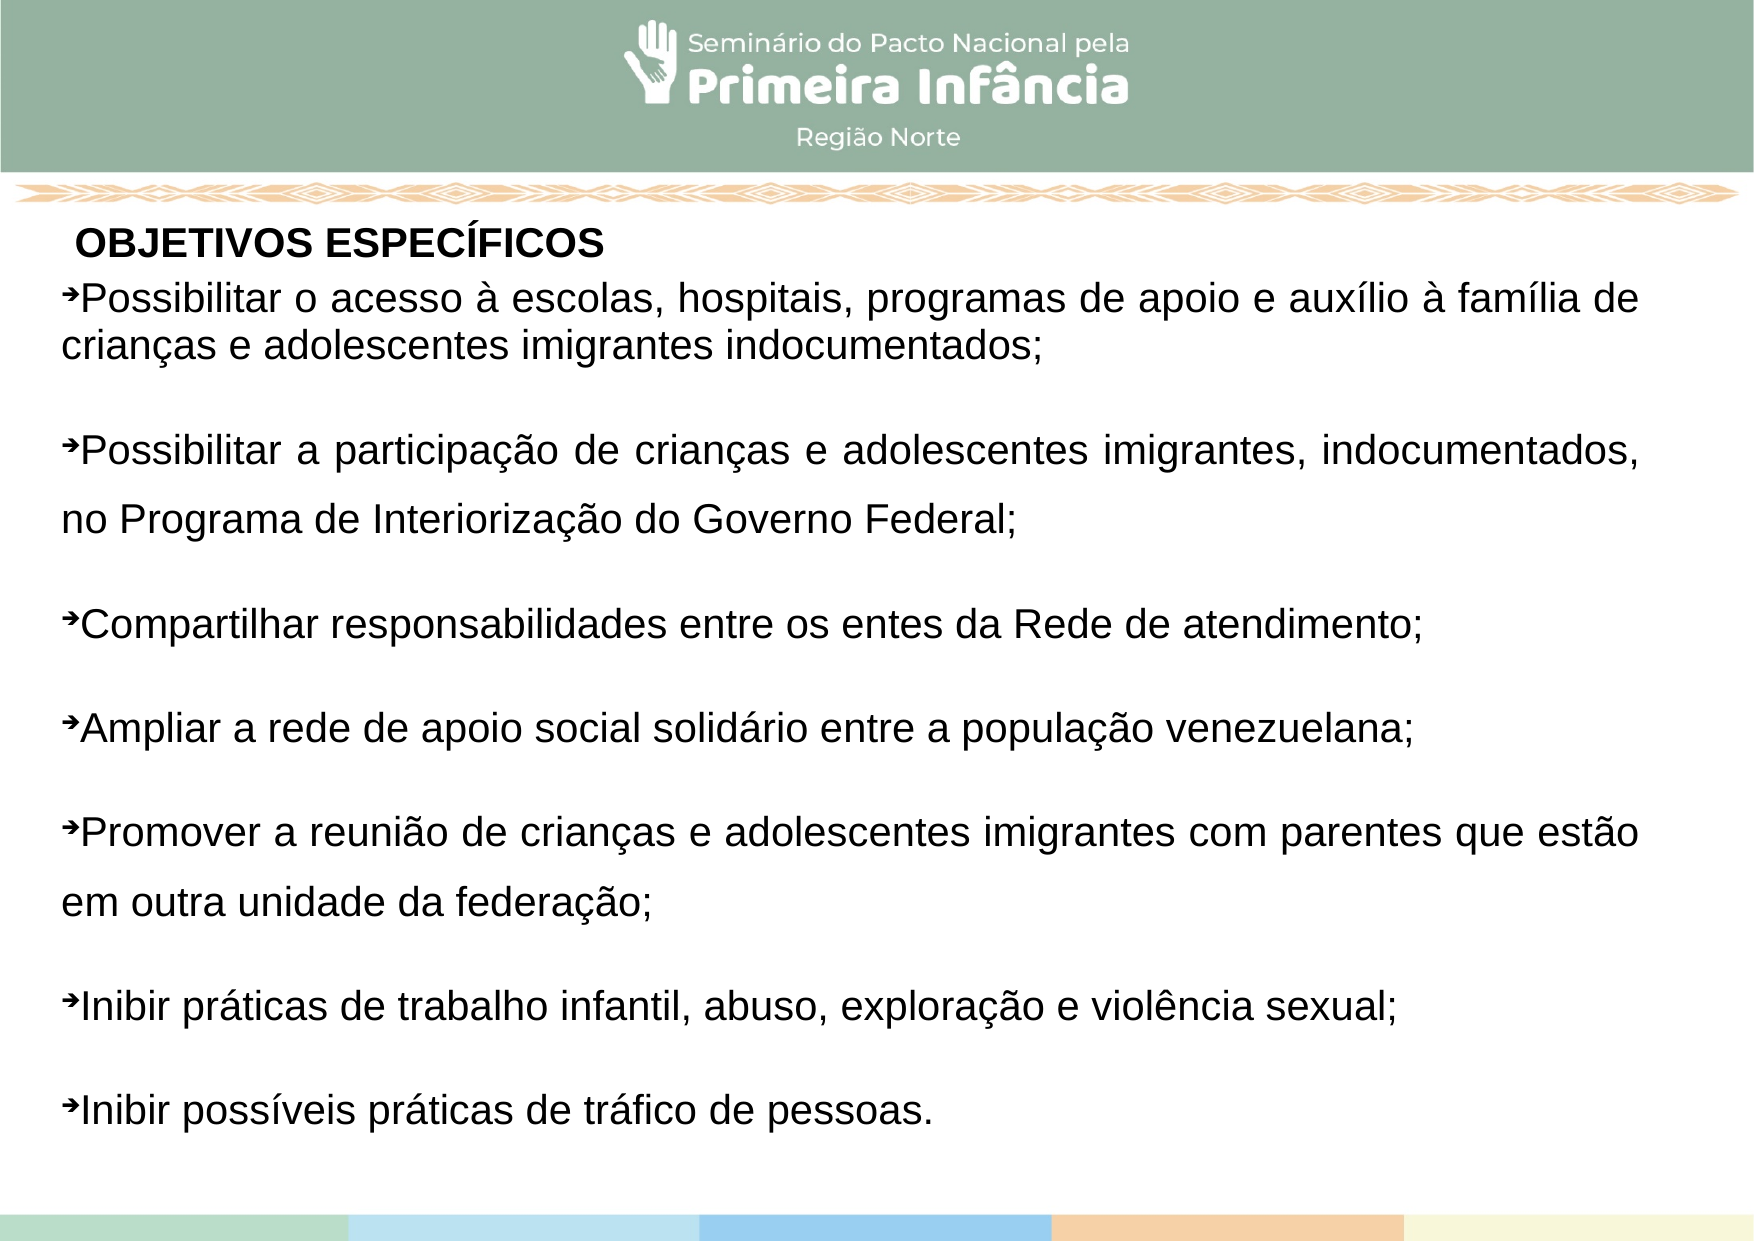

OBJETIVOS ESPECÍFICOS
Possibilitar o acesso à escolas, hospitais, programas de apoio e auxílio à família de crianças e adolescentes imigrantes indocumentados;
Possibilitar a participação de crianças e adolescentes imigrantes, indocumentados, no Programa de Interiorização do Governo Federal;
Compartilhar responsabilidades entre os entes da Rede de atendimento;
Ampliar a rede de apoio social solidário entre a população venezuelana;
Promover a reunião de crianças e adolescentes imigrantes com parentes que estão em outra unidade da federação;
Inibir práticas de trabalho infantil, abuso, exploração e violência sexual;
Inibir possíveis práticas de tráfico de pessoas.